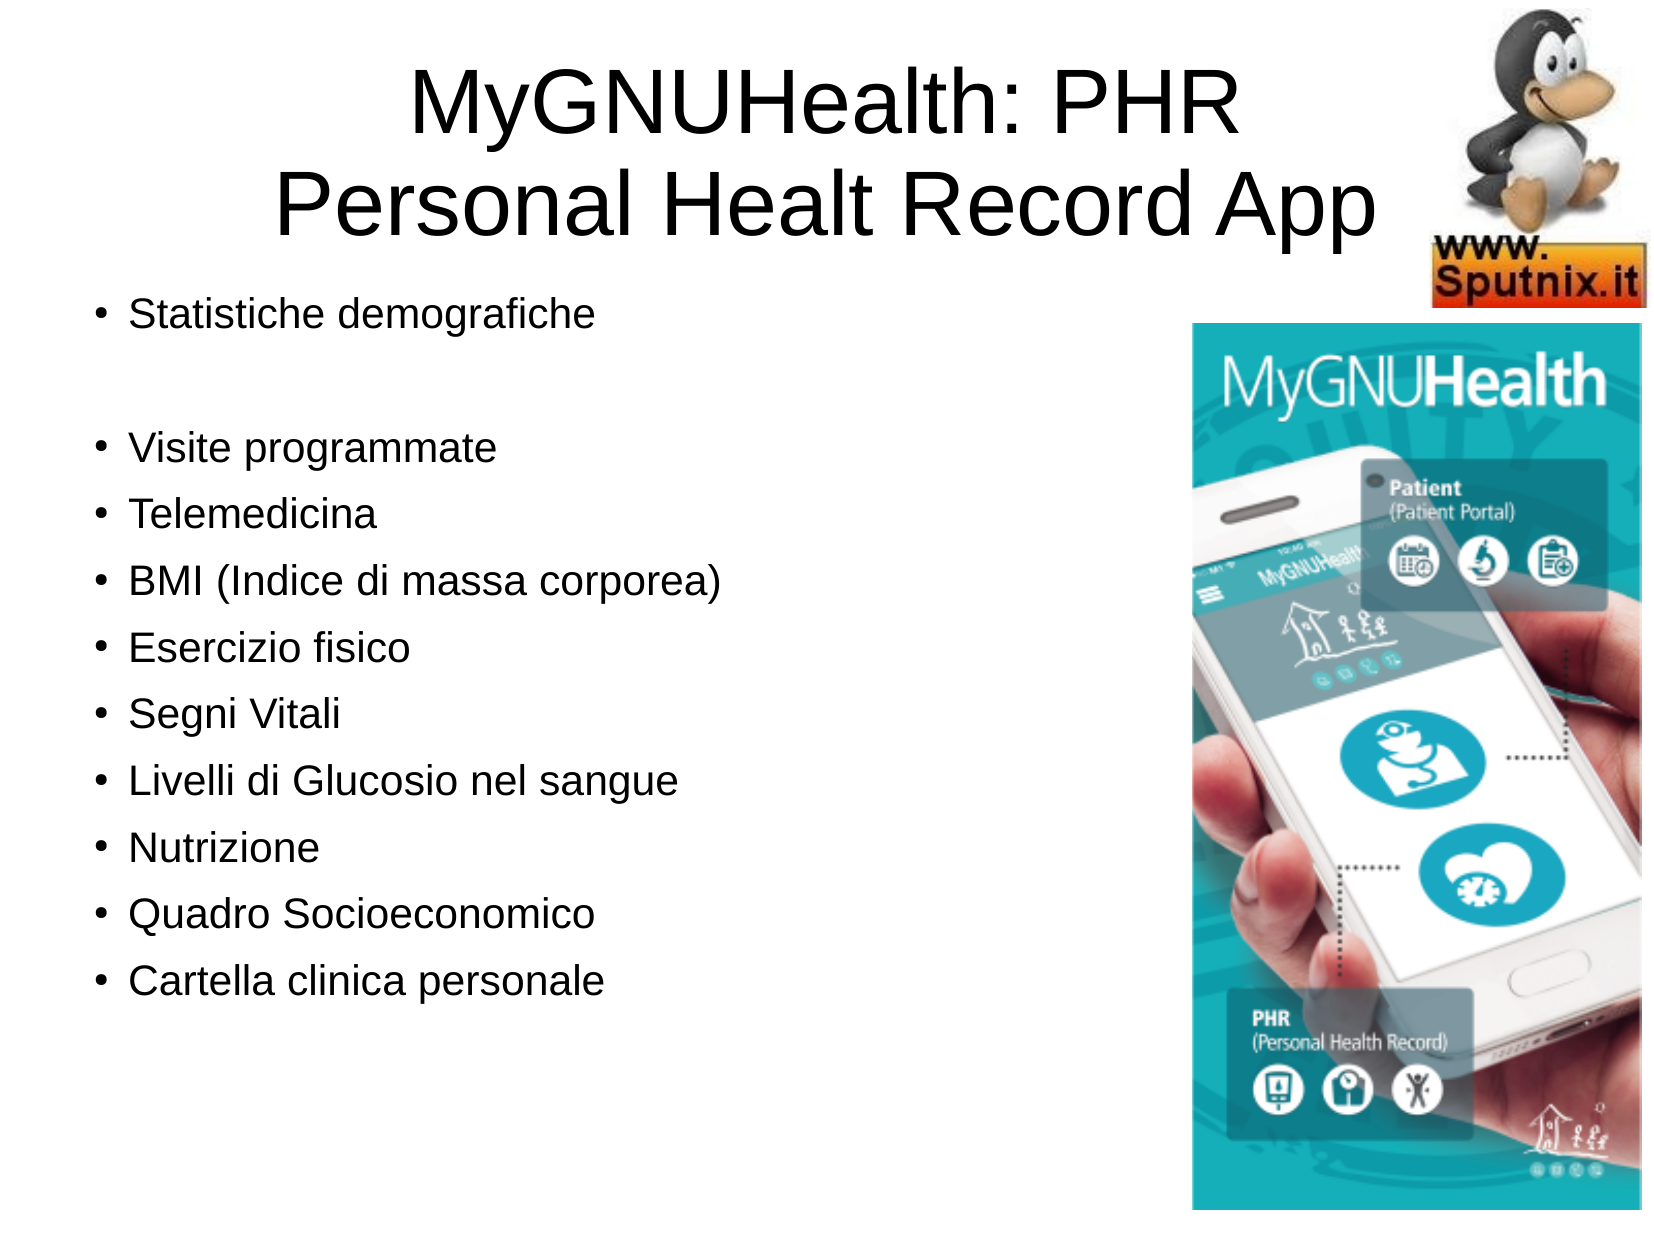

# MyGNUHealth: PHR Personal Healt Record App
Statistiche demografiche
Visite programmate
Telemedicina
BMI (Indice di massa corporea)
Esercizio fisico
Segni Vitali
Livelli di Glucosio nel sangue
Nutrizione
Quadro Socioeconomico
Cartella clinica personale